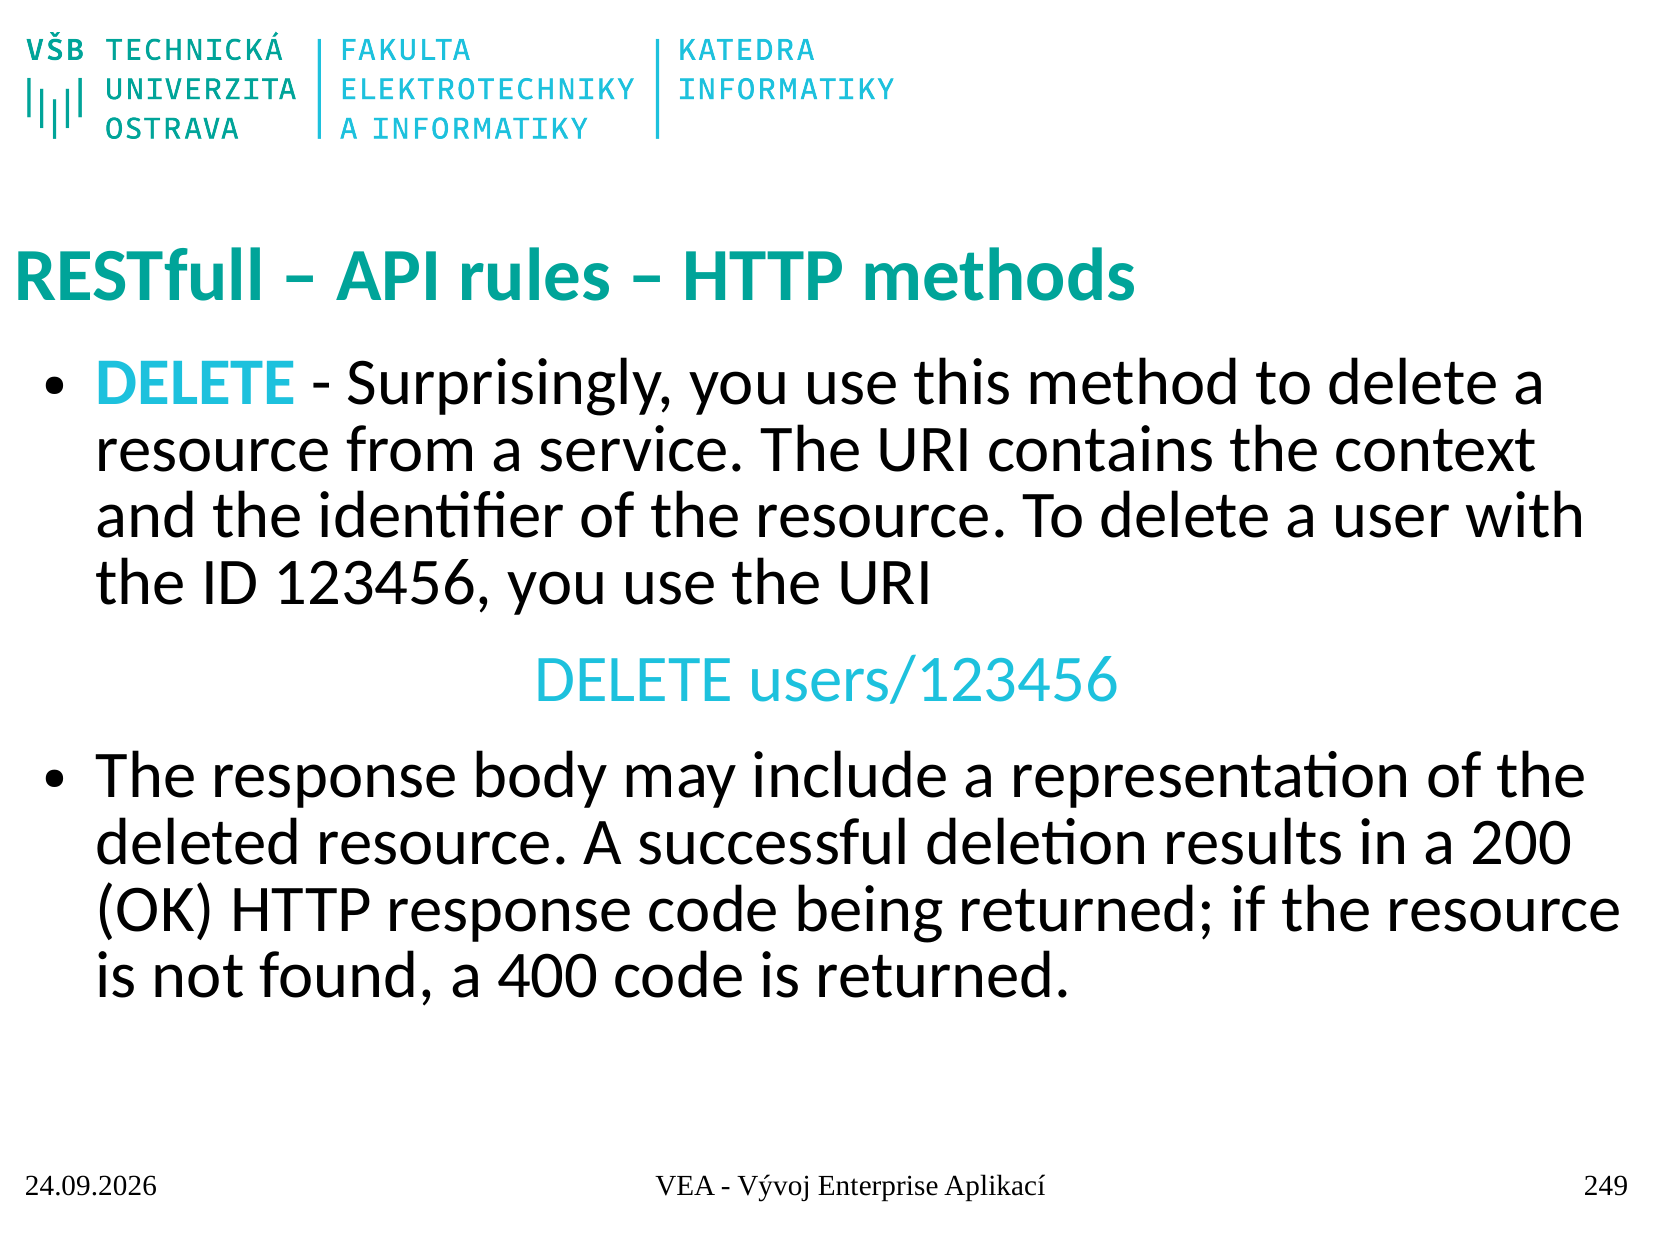

RESTfull – API rules – HTTP methods
# DELETE - Surprisingly, you use this method to delete a resource from a service. The URI contains the context and the identifier of the resource. To delete a user with the ID 123456, you use the URI
DELETE users/123456
The response body may include a representation of the deleted resource. A successful deletion results in a 200 (OK) HTTP response code being returned; if the resource is not found, a 400 code is returned.
VEA - Vývoj Enterprise Aplikací
249